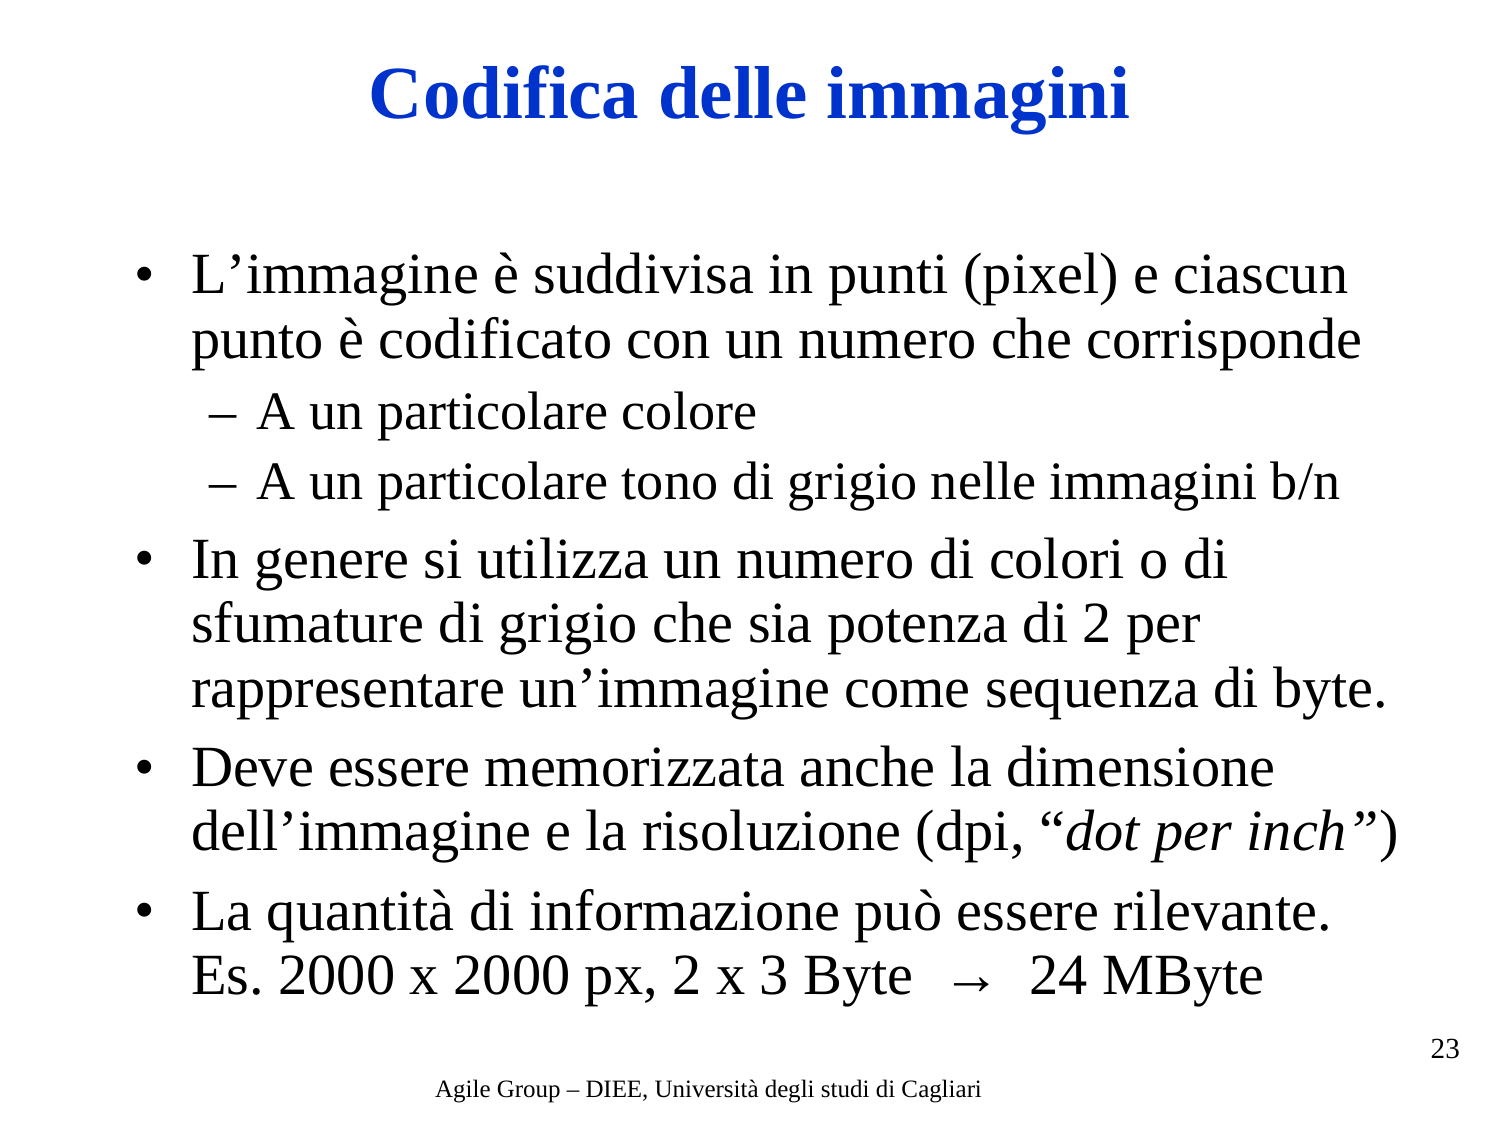

# Codifica delle immagini
L’immagine è suddivisa in punti (pixel) e ciascun punto è codificato con un numero che corrisponde
A un particolare colore
A un particolare tono di grigio nelle immagini b/n
In genere si utilizza un numero di colori o di sfumature di grigio che sia potenza di 2 per rappresentare un’immagine come sequenza di byte.
Deve essere memorizzata anche la dimensione dell’immagine e la risoluzione (dpi, “dot per inch”)
La quantità di informazione può essere rilevante. Es. 2000 x 2000 px, 2 x 3 Byte → 24 MByte
23